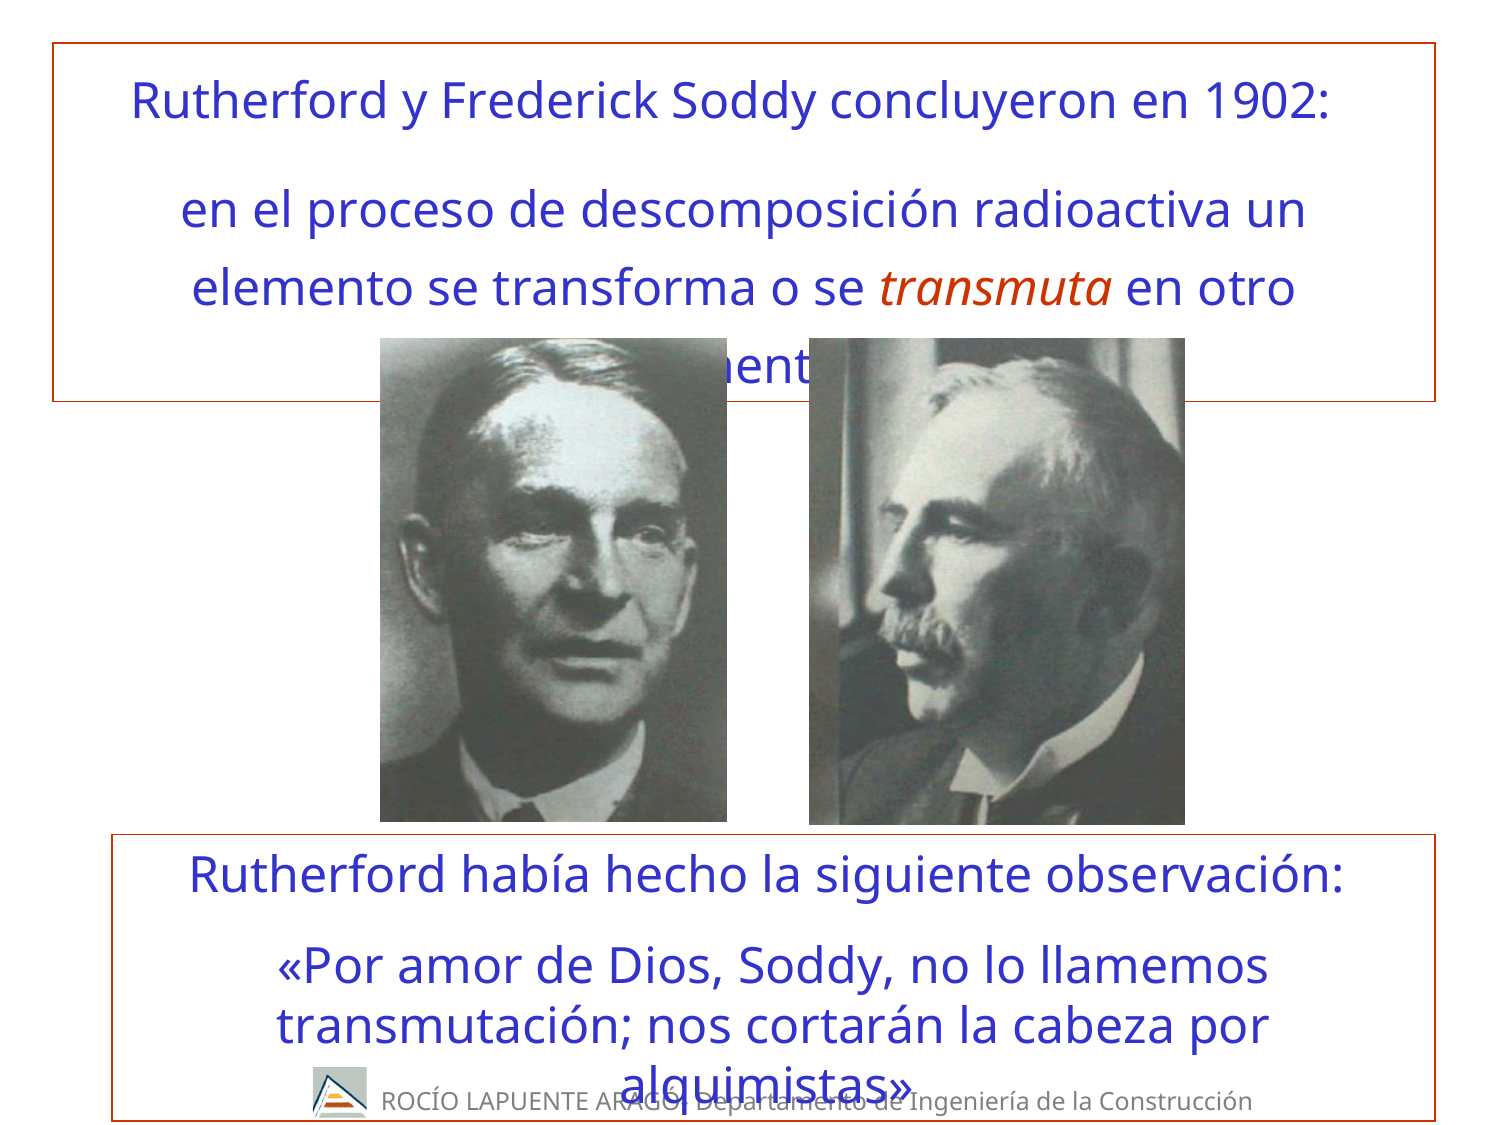

Rutherford y Frederick Soddy concluyeron en 1902:
en el proceso de descomposición radioactiva un elemento se transforma o se transmuta en otro elemento.
Rutherford había hecho la siguiente observación:
«Por amor de Dios, Soddy, no lo llamemos transmutación; nos cortarán la cabeza por alquimistas»